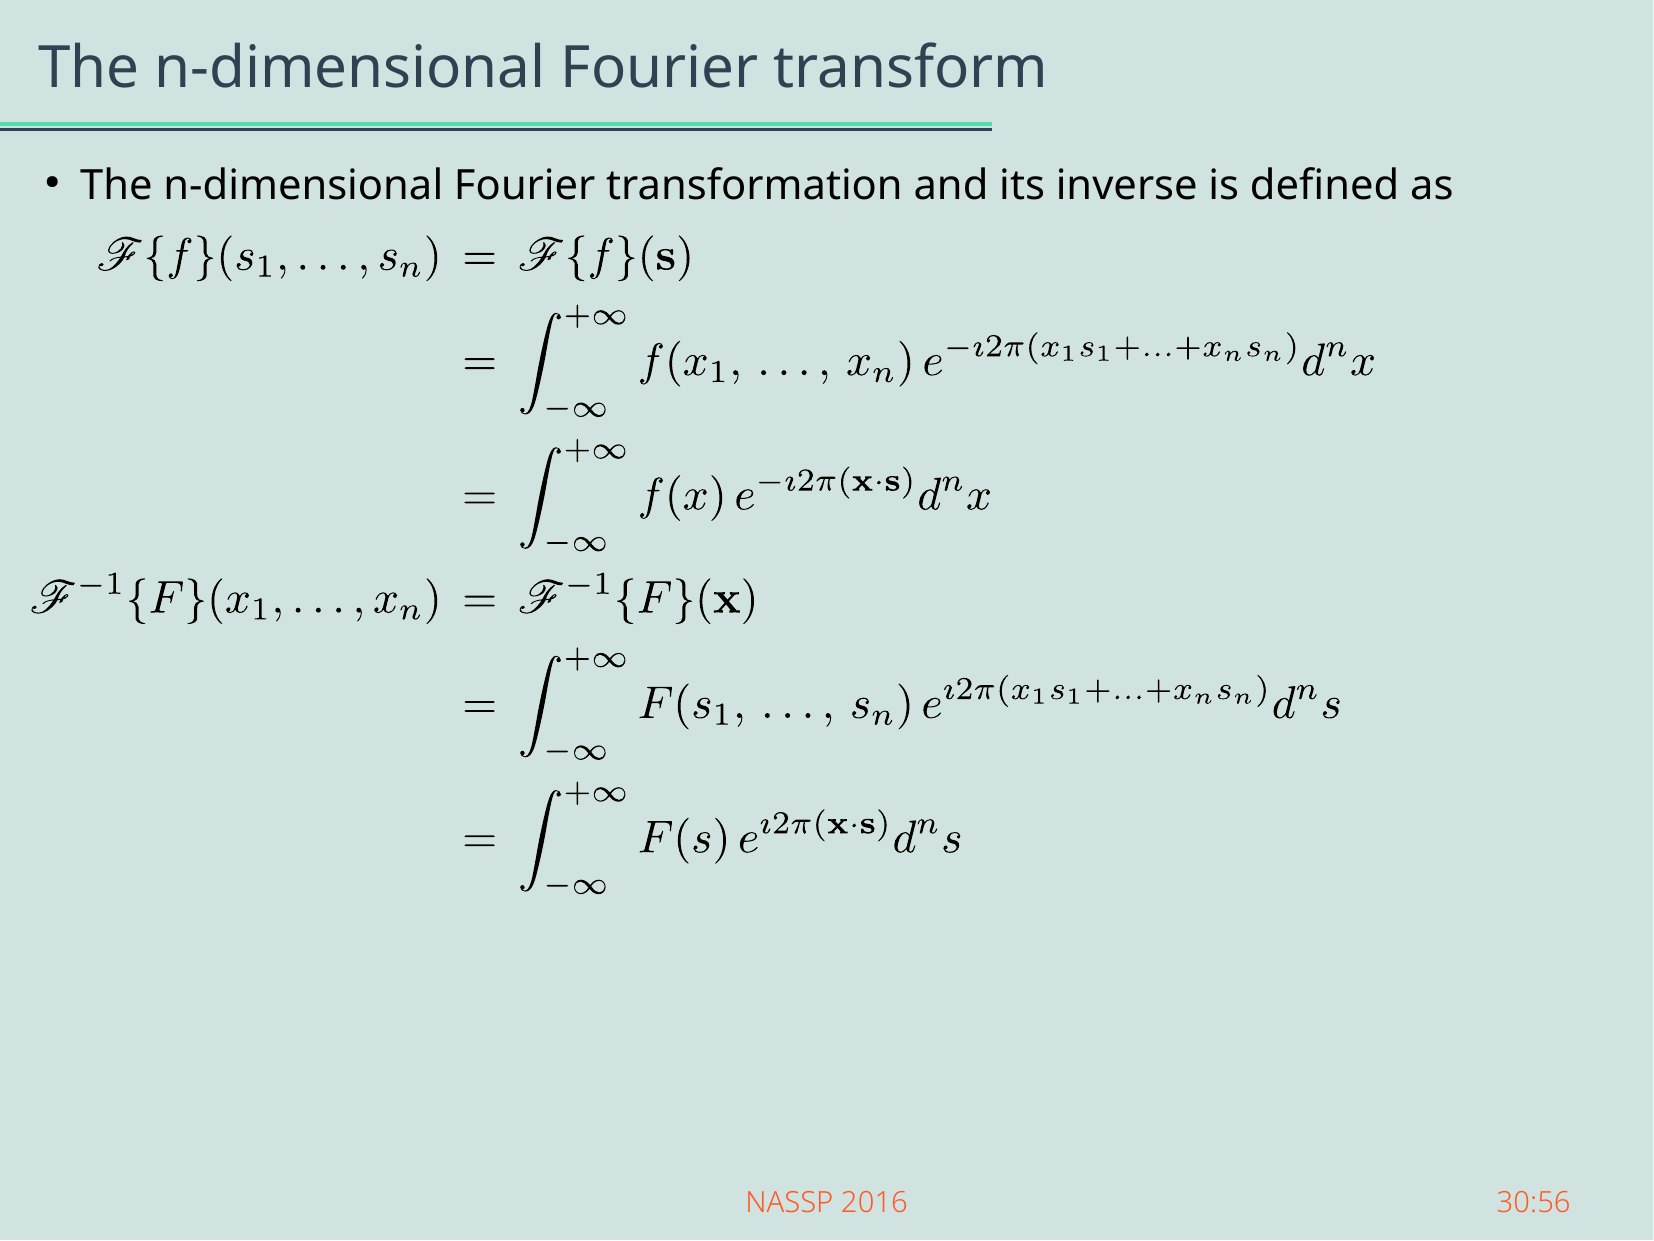

The n-dimensional Fourier transform
The n-dimensional Fourier transformation and its inverse is defined as
NASSP 2016
30